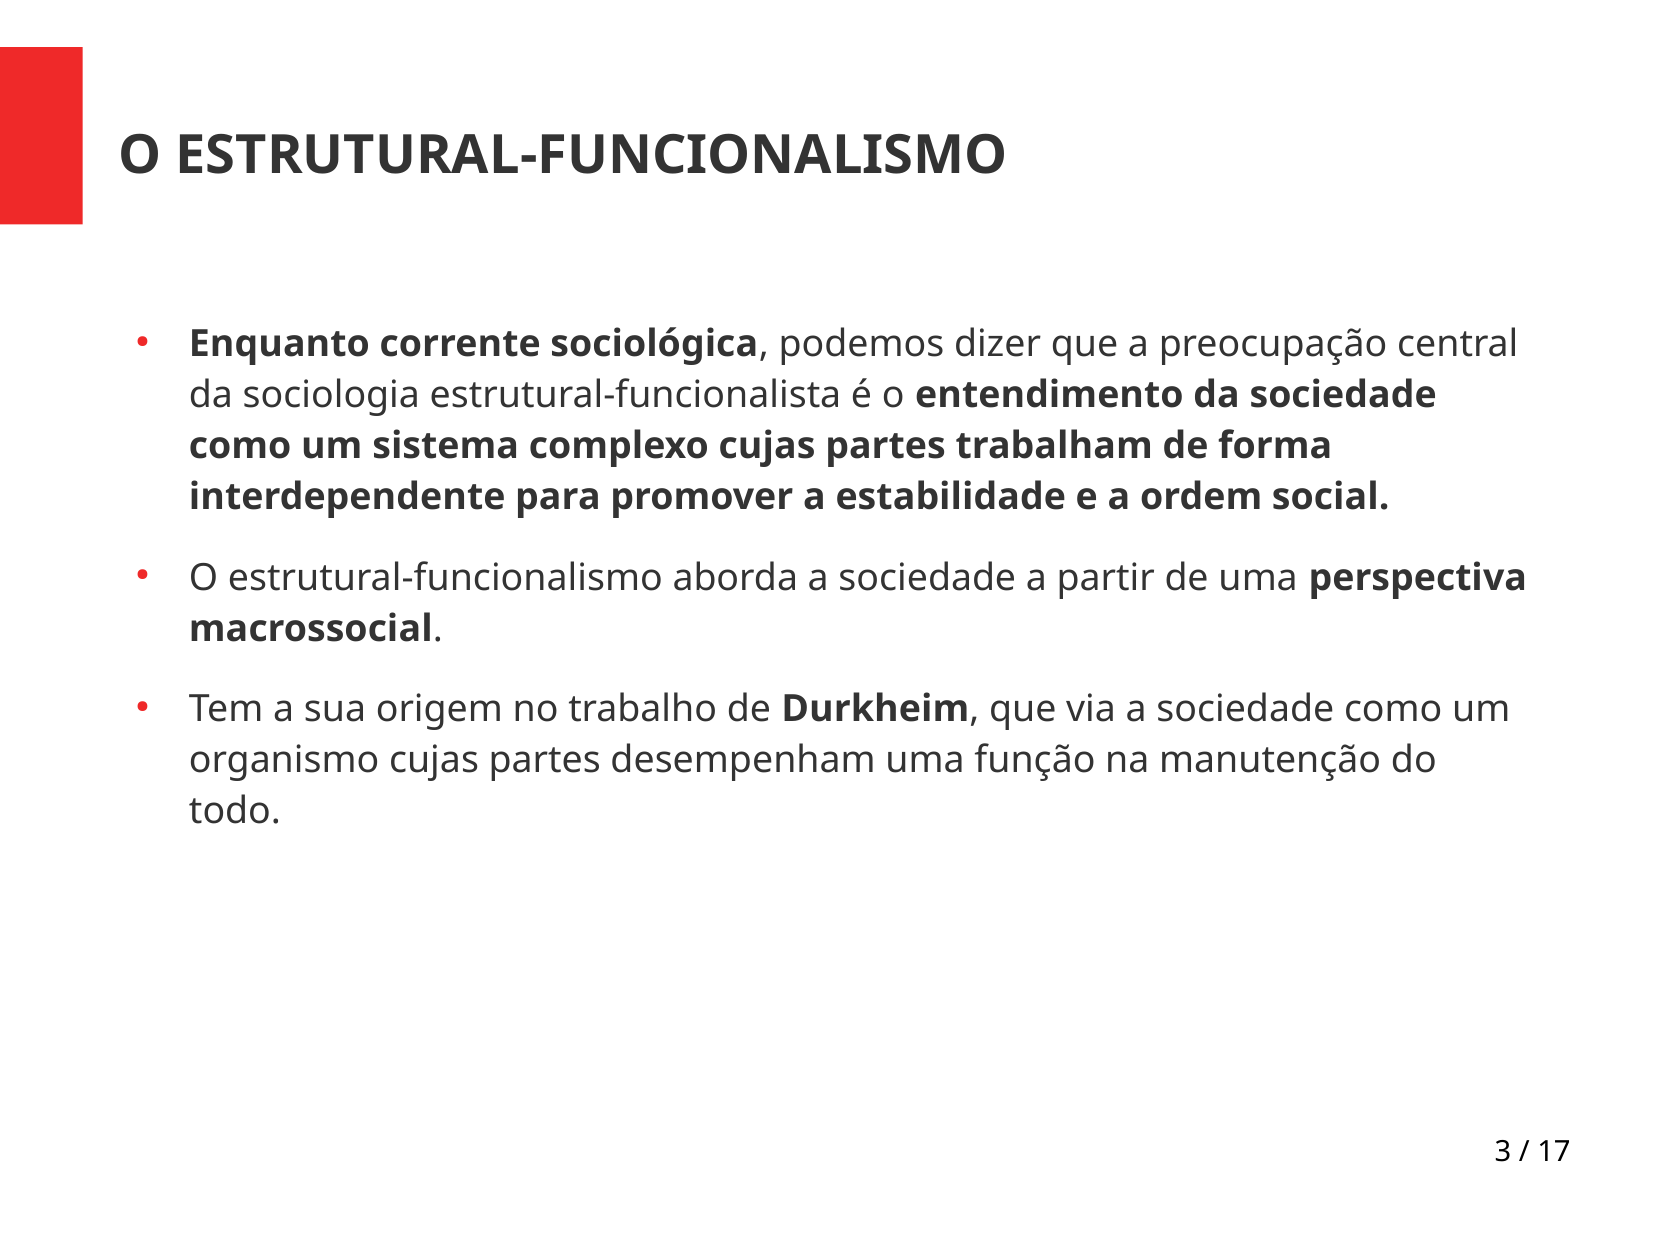

# O ESTRUTURAL-FUNCIONALISMO
Enquanto corrente sociológica, podemos dizer que a preocupação central da sociologia estrutural-funcionalista é o entendimento da sociedade como um sistema complexo cujas partes trabalham de forma interdependente para promover a estabilidade e a ordem social.
O estrutural-funcionalismo aborda a sociedade a partir de uma perspectiva macrossocial.
Tem a sua origem no trabalho de Durkheim, que via a sociedade como um organismo cujas partes desempenham uma função na manutenção do todo.
3